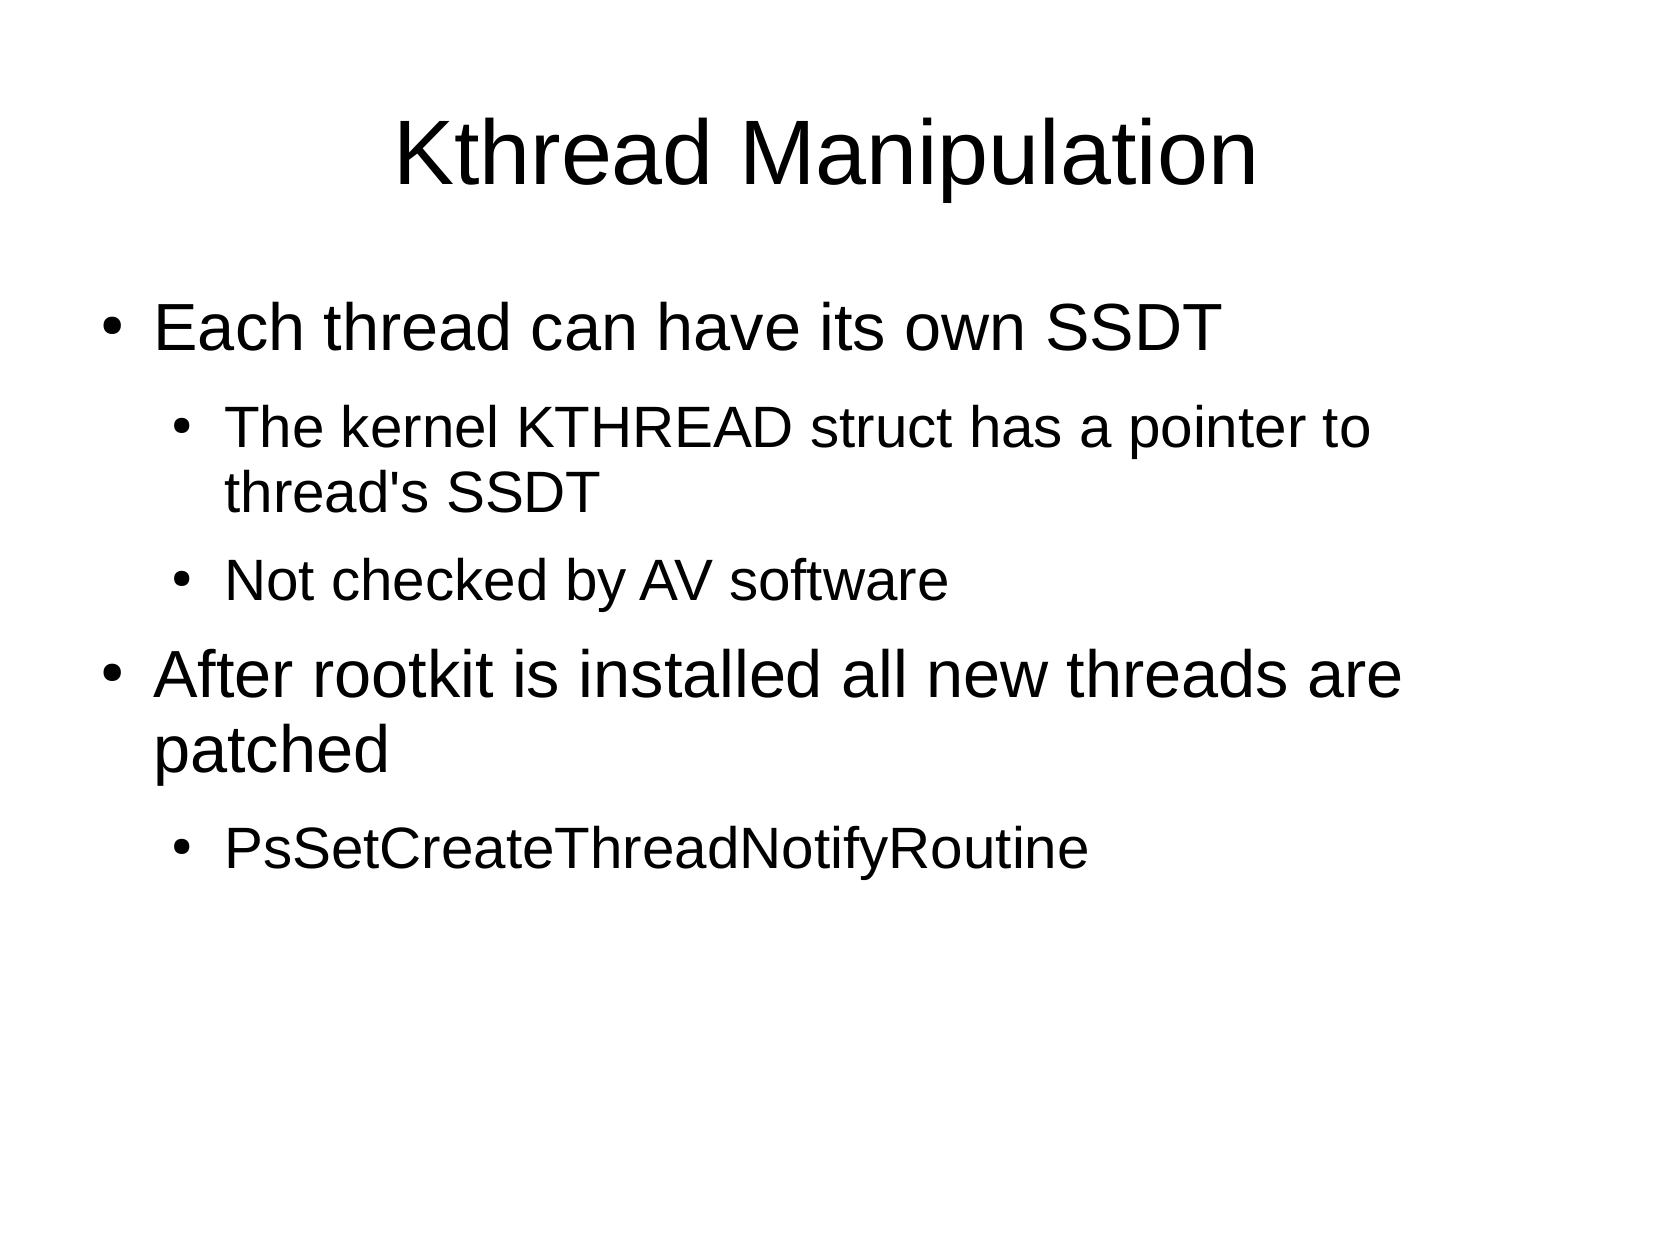

# Kthread Manipulation
Each thread can have its own SSDT
The kernel KTHREAD struct has a pointer to thread's SSDT
Not checked by AV software
After rootkit is installed all new threads are patched
PsSetCreateThreadNotifyRoutine